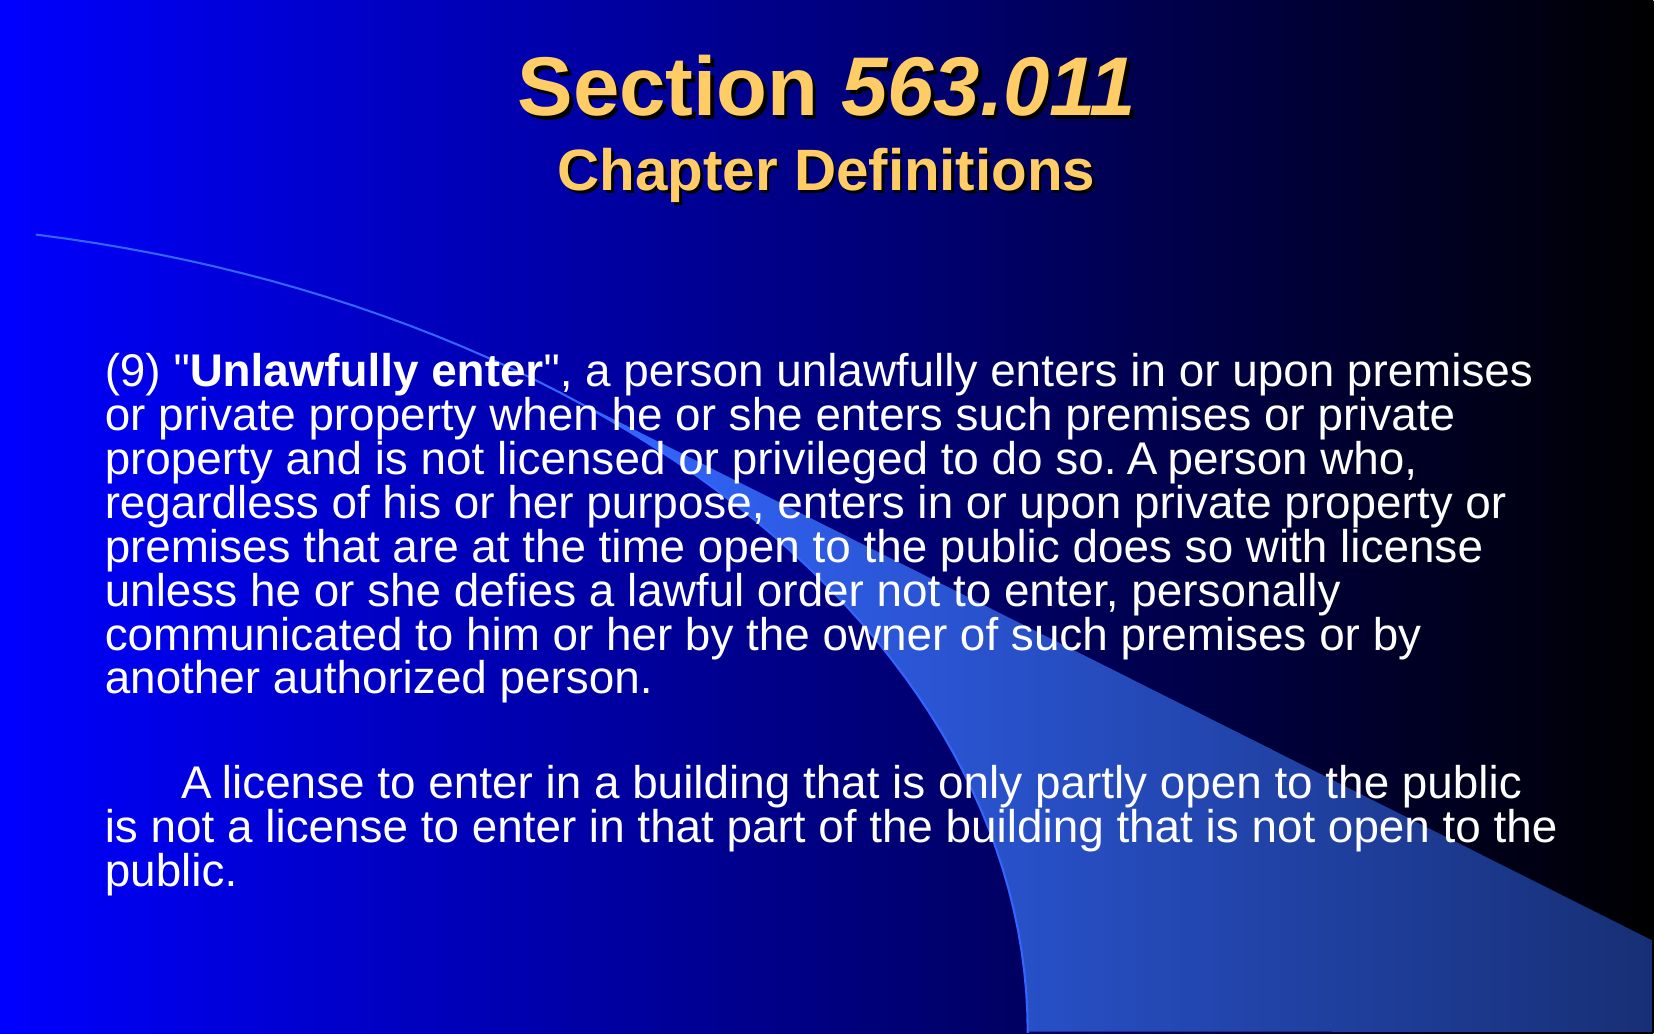

# Section 563.011 Chapter Definitions
(9) "Unlawfully enter", a person unlawfully enters in or upon premises or private property when he or she enters such premises or private property and is not licensed or privileged to do so. A person who, regardless of his or her purpose, enters in or upon private property or premises that are at the time open to the public does so with license unless he or she defies a lawful order not to enter, personally communicated to him or her by the owner of such premises or by another authorized person.
 A license to enter in a building that is only partly open to the public is not a license to enter in that part of the building that is not open to the public.